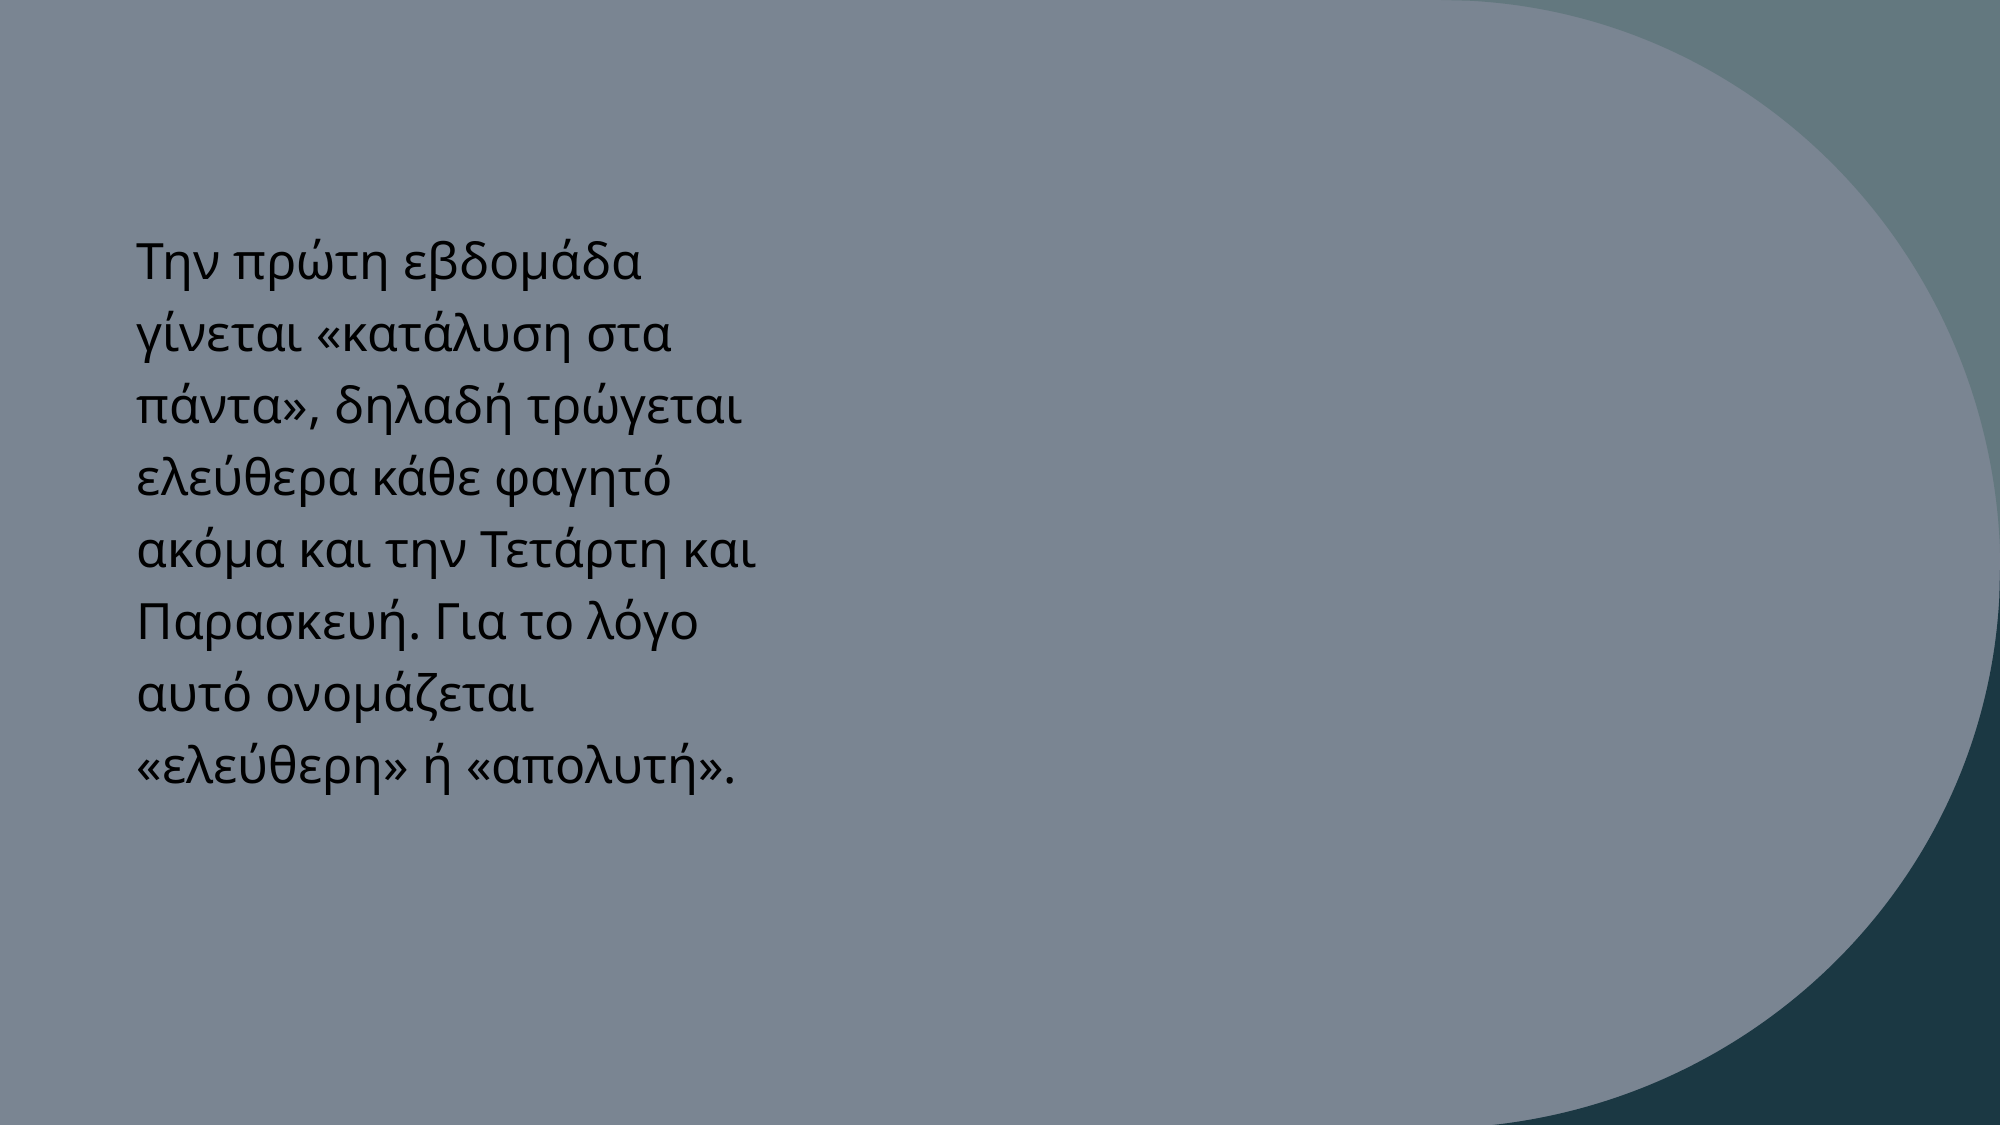

# Την πρώτη εβδομάδα γίνεται «κατάλυση στα πάντα», δηλαδή τρώγεται ελεύθερα κάθε φαγητό ακόμα και την Τετάρτη και Παρασκευή. Για το λόγο αυτό ονομάζεται «ελεύθερη» ή «απολυτή».